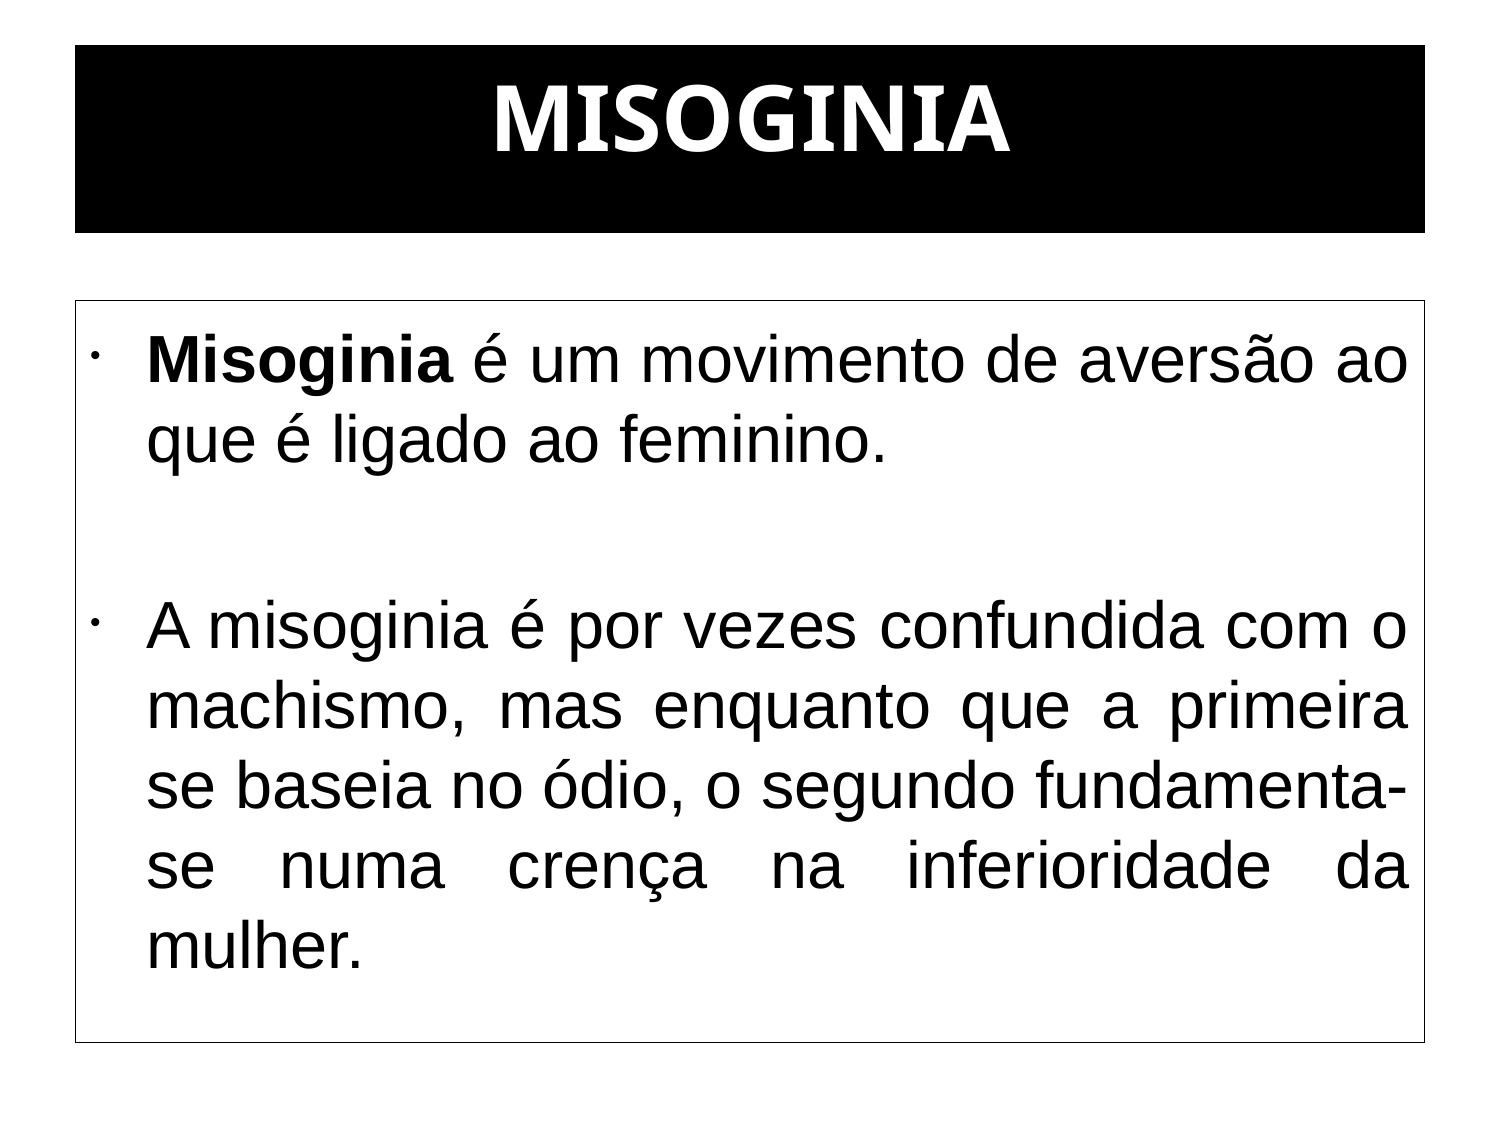

# MISOGINIA
Misoginia é um movimento de aversão ao que é ligado ao feminino.
A misoginia é por vezes confundida com o machismo, mas enquanto que a primeira se baseia no ódio, o segundo fundamenta-se numa crença na inferioridade da mulher.